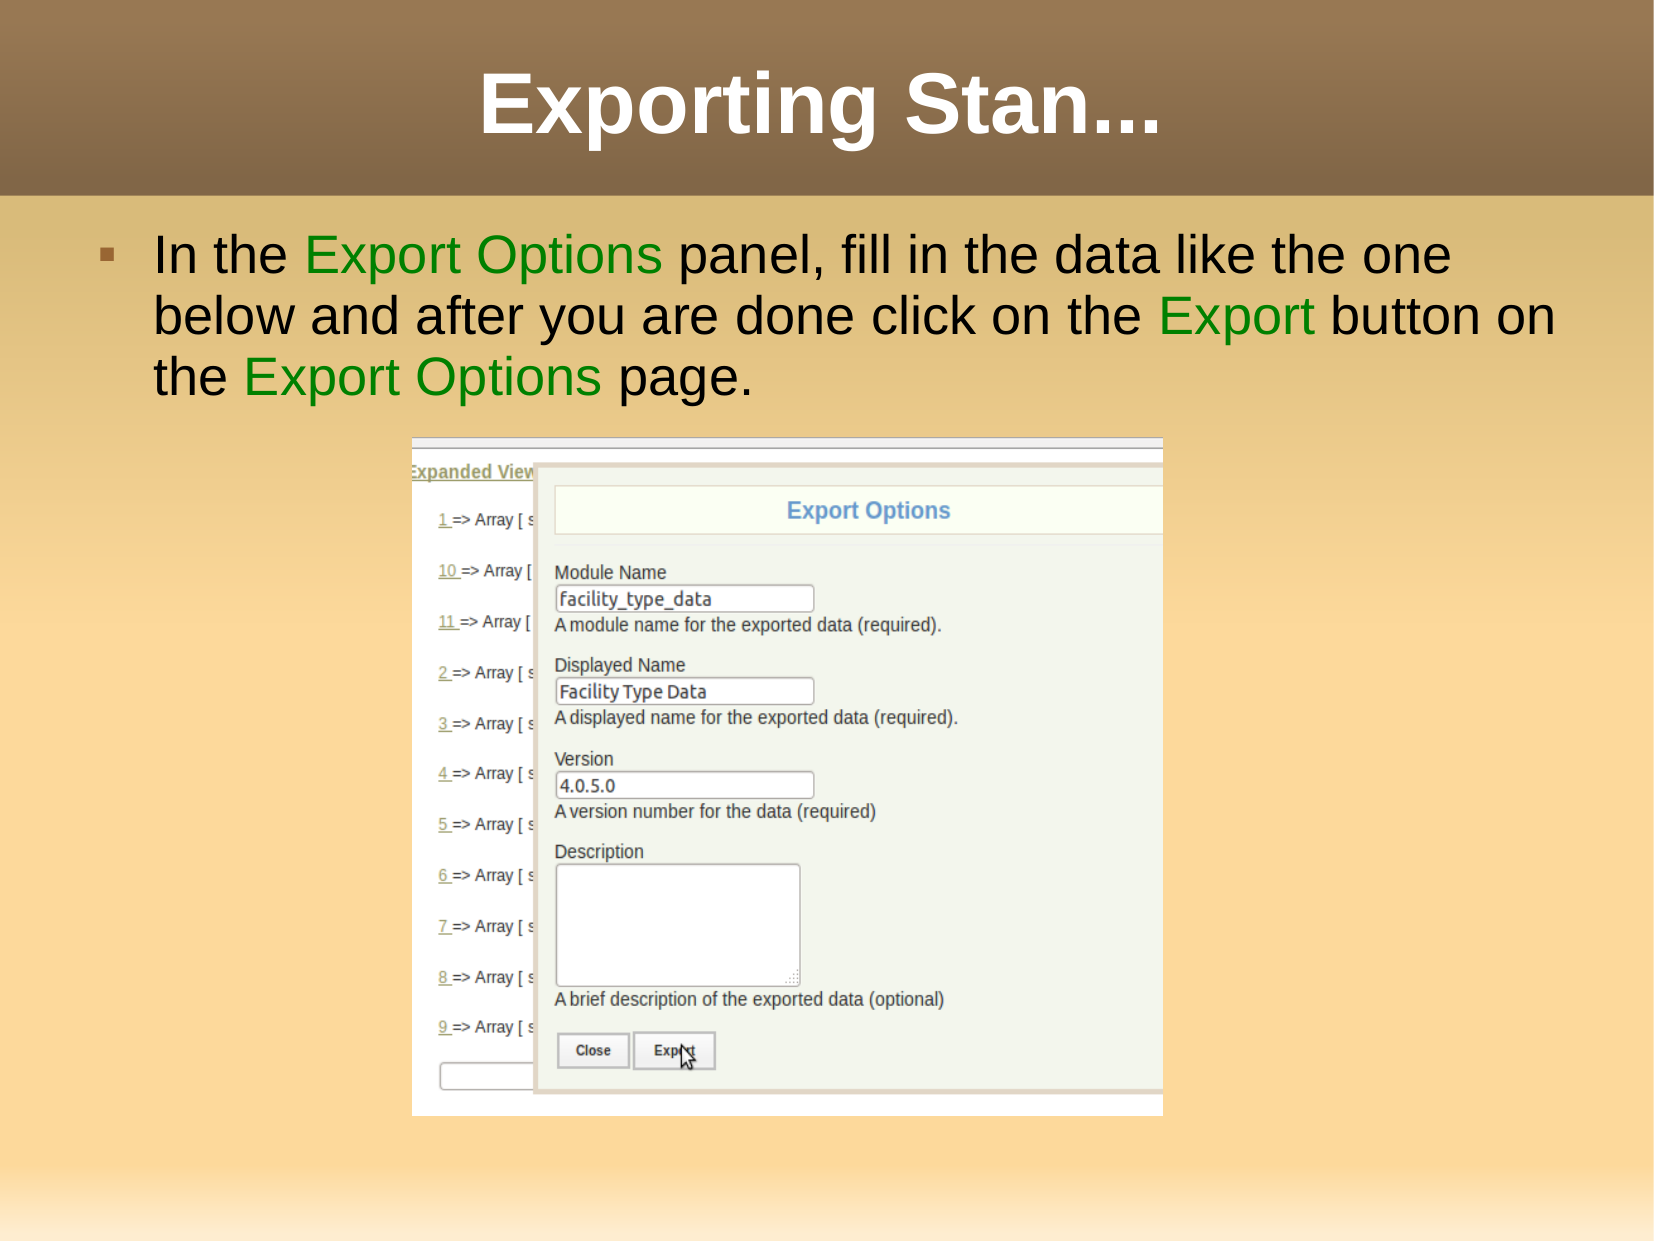

# Exporting Stan...
In the Export Options panel, fill in the data like the one below and after you are done click on the Export button on the Export Options page.